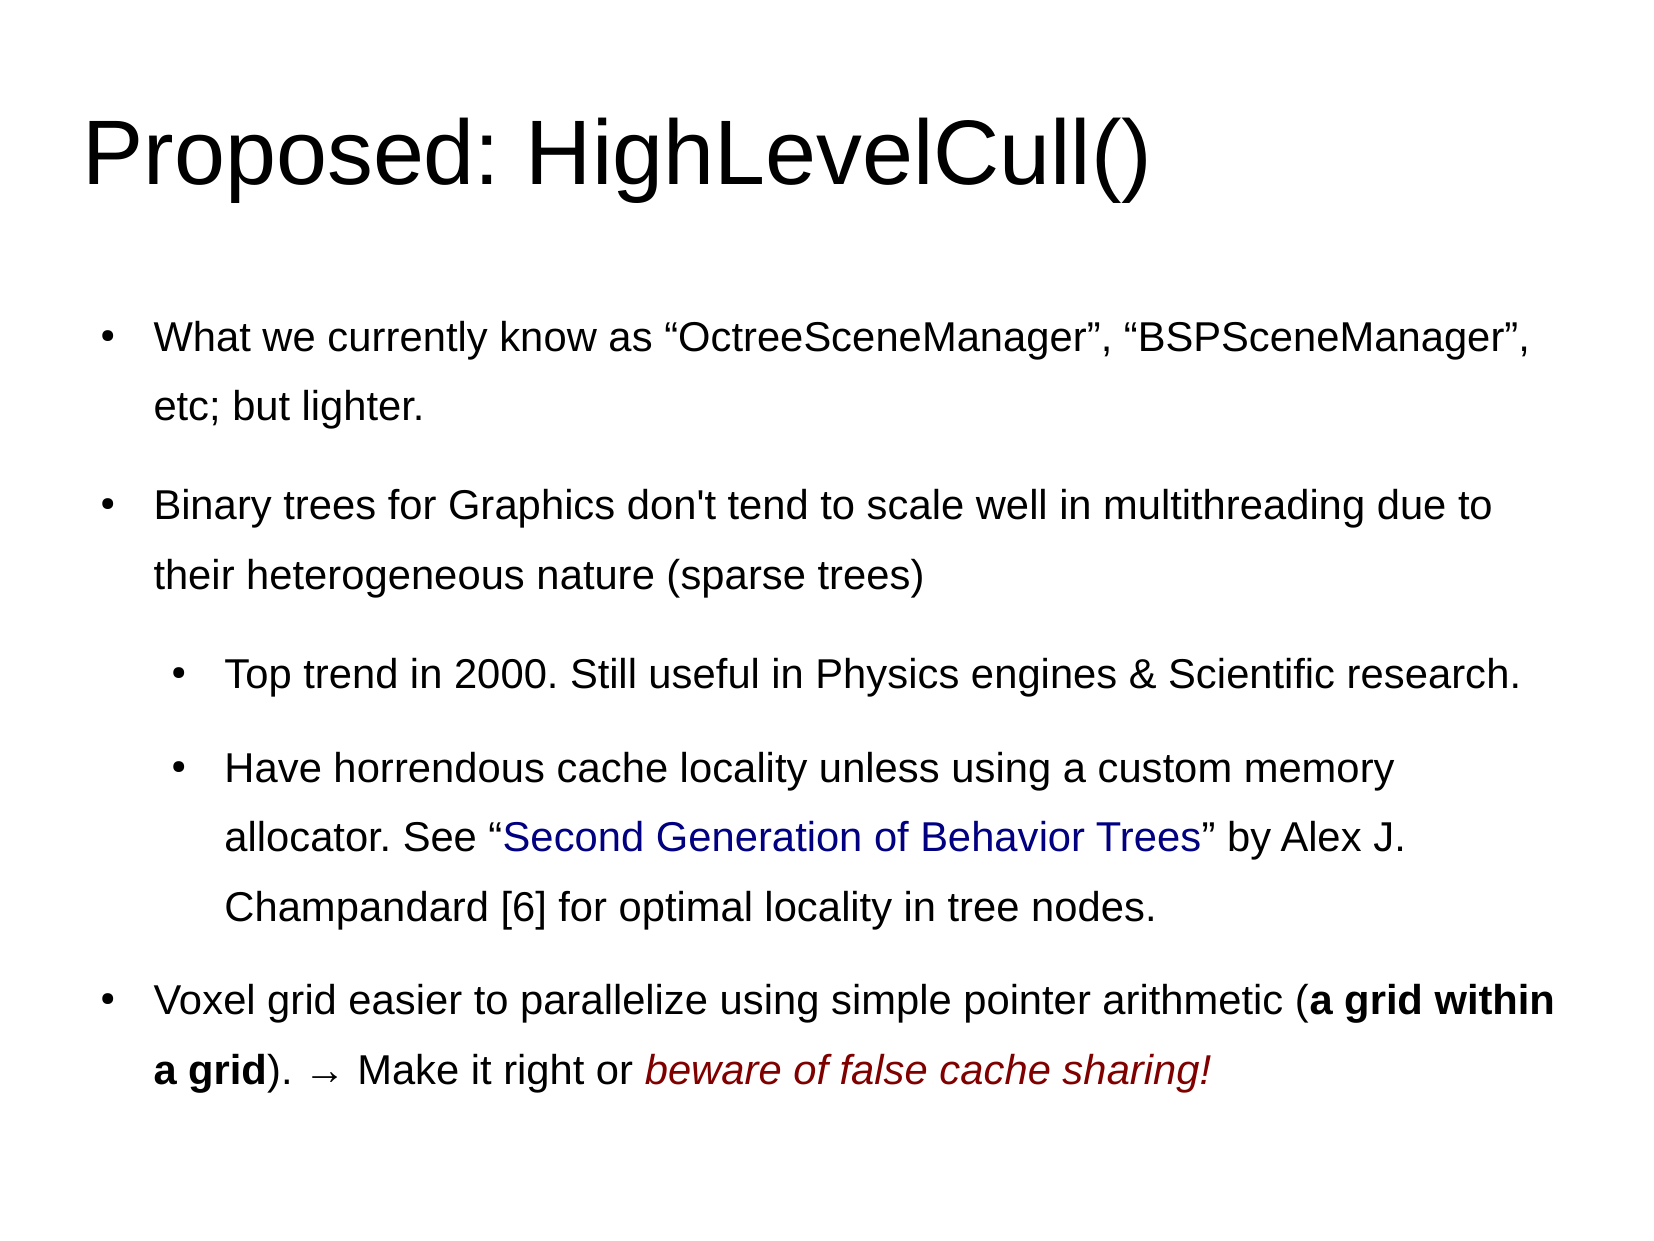

# Proposed: HighLevelCull()
What we currently know as “OctreeSceneManager”, “BSPSceneManager”, etc; but lighter.
Binary trees for Graphics don't tend to scale well in multithreading due to their heterogeneous nature (sparse trees)
Top trend in 2000. Still useful in Physics engines & Scientific research.
Have horrendous cache locality unless using a custom memory allocator. See “Second Generation of Behavior Trees” by Alex J. Champandard [6] for optimal locality in tree nodes.
Voxel grid easier to parallelize using simple pointer arithmetic (a grid within a grid). → Make it right or beware of false cache sharing!